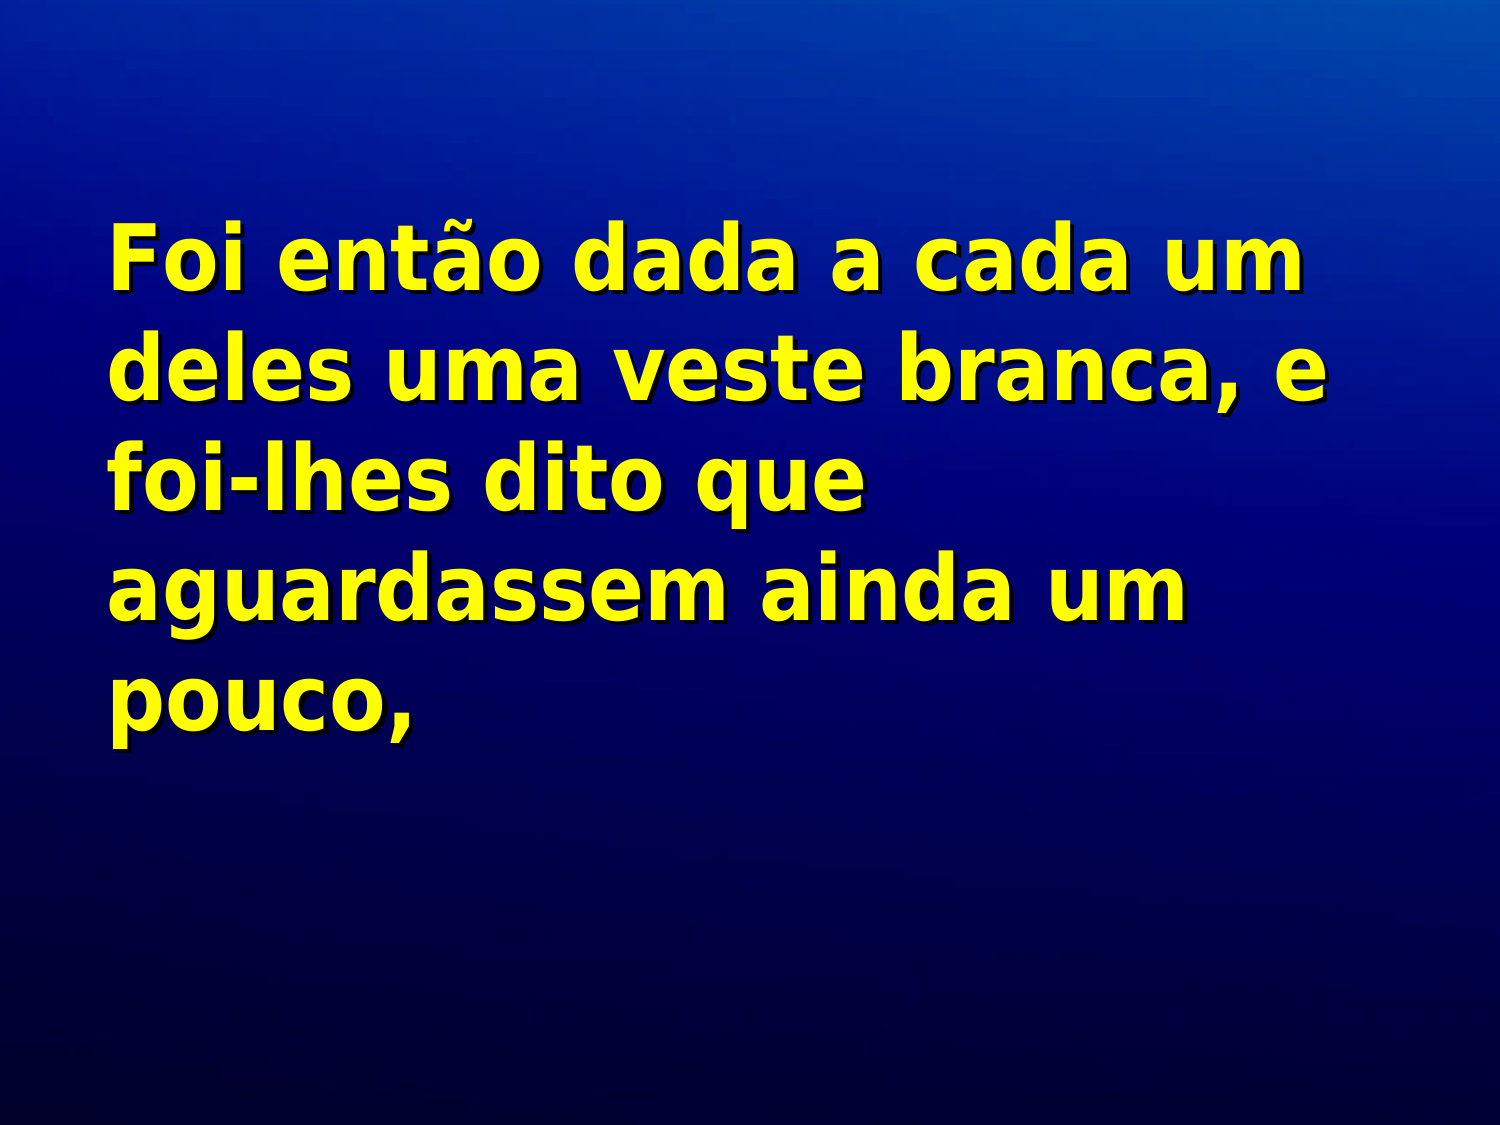

Foi então dada a cada um deles uma veste branca, e foi-lhes dito que aguardassem ainda um pouco,